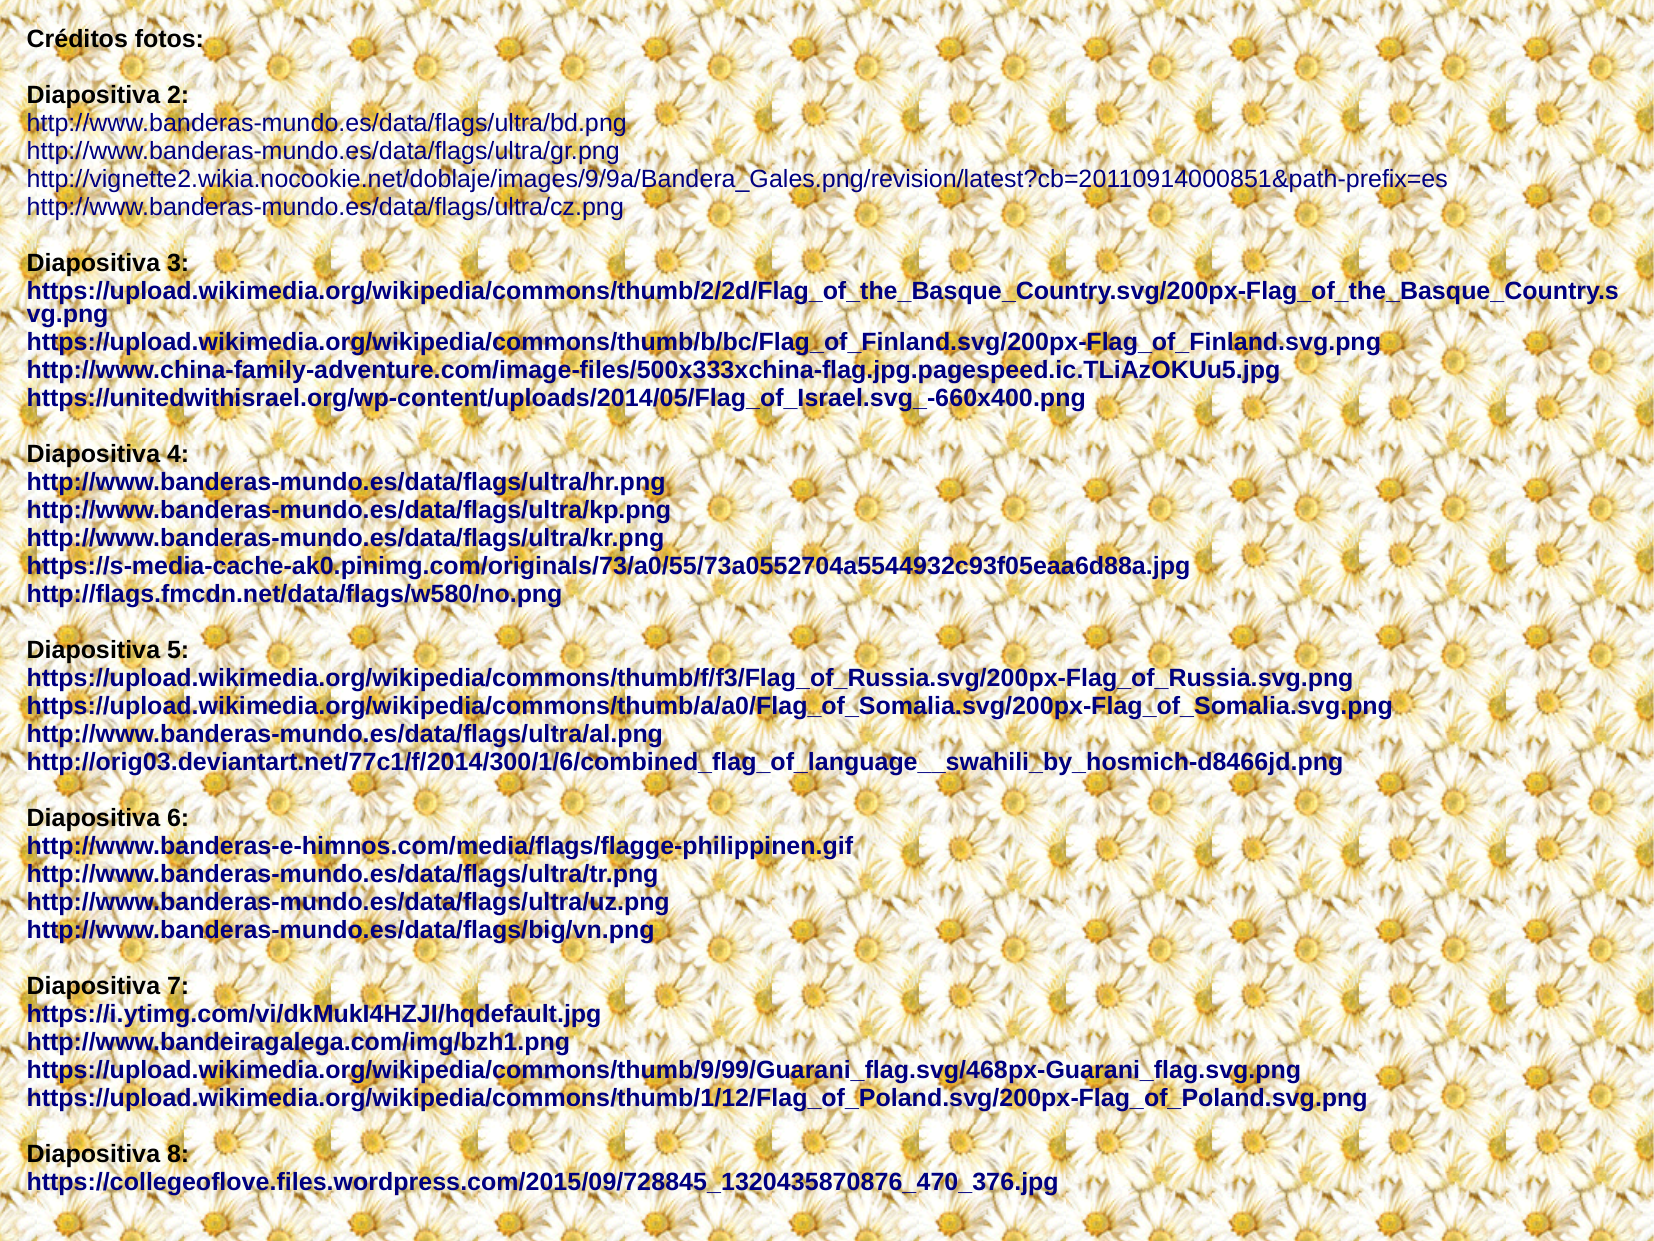

Créditos fotos:
Diapositiva 2:
http://www.banderas-mundo.es/data/flags/ultra/bd.png
http://www.banderas-mundo.es/data/flags/ultra/gr.png
http://vignette2.wikia.nocookie.net/doblaje/images/9/9a/Bandera_Gales.png/revision/latest?cb=20110914000851&path-prefix=es
http://www.banderas-mundo.es/data/flags/ultra/cz.png
Diapositiva 3:
https://upload.wikimedia.org/wikipedia/commons/thumb/2/2d/Flag_of_the_Basque_Country.svg/200px-Flag_of_the_Basque_Country.svg.png
https://upload.wikimedia.org/wikipedia/commons/thumb/b/bc/Flag_of_Finland.svg/200px-Flag_of_Finland.svg.png
http://www.china-family-adventure.com/image-files/500x333xchina-flag.jpg.pagespeed.ic.TLiAzOKUu5.jpg
https://unitedwithisrael.org/wp-content/uploads/2014/05/Flag_of_Israel.svg_-660x400.png
Diapositiva 4:
http://www.banderas-mundo.es/data/flags/ultra/hr.png
http://www.banderas-mundo.es/data/flags/ultra/kp.png
http://www.banderas-mundo.es/data/flags/ultra/kr.png
https://s-media-cache-ak0.pinimg.com/originals/73/a0/55/73a0552704a5544932c93f05eaa6d88a.jpg
http://flags.fmcdn.net/data/flags/w580/no.png
Diapositiva 5:
https://upload.wikimedia.org/wikipedia/commons/thumb/f/f3/Flag_of_Russia.svg/200px-Flag_of_Russia.svg.png
https://upload.wikimedia.org/wikipedia/commons/thumb/a/a0/Flag_of_Somalia.svg/200px-Flag_of_Somalia.svg.png
http://www.banderas-mundo.es/data/flags/ultra/al.png
http://orig03.deviantart.net/77c1/f/2014/300/1/6/combined_flag_of_language__swahili_by_hosmich-d8466jd.png
Diapositiva 6:
http://www.banderas-e-himnos.com/media/flags/flagge-philippinen.gif
http://www.banderas-mundo.es/data/flags/ultra/tr.png
http://www.banderas-mundo.es/data/flags/ultra/uz.png
http://www.banderas-mundo.es/data/flags/big/vn.png
Diapositiva 7:
https://i.ytimg.com/vi/dkMukI4HZJI/hqdefault.jpg
http://www.bandeiragalega.com/img/bzh1.png
https://upload.wikimedia.org/wikipedia/commons/thumb/9/99/Guarani_flag.svg/468px-Guarani_flag.svg.png
https://upload.wikimedia.org/wikipedia/commons/thumb/1/12/Flag_of_Poland.svg/200px-Flag_of_Poland.svg.png
Diapositiva 8:
https://collegeoflove.files.wordpress.com/2015/09/728845_1320435870876_470_376.jpg